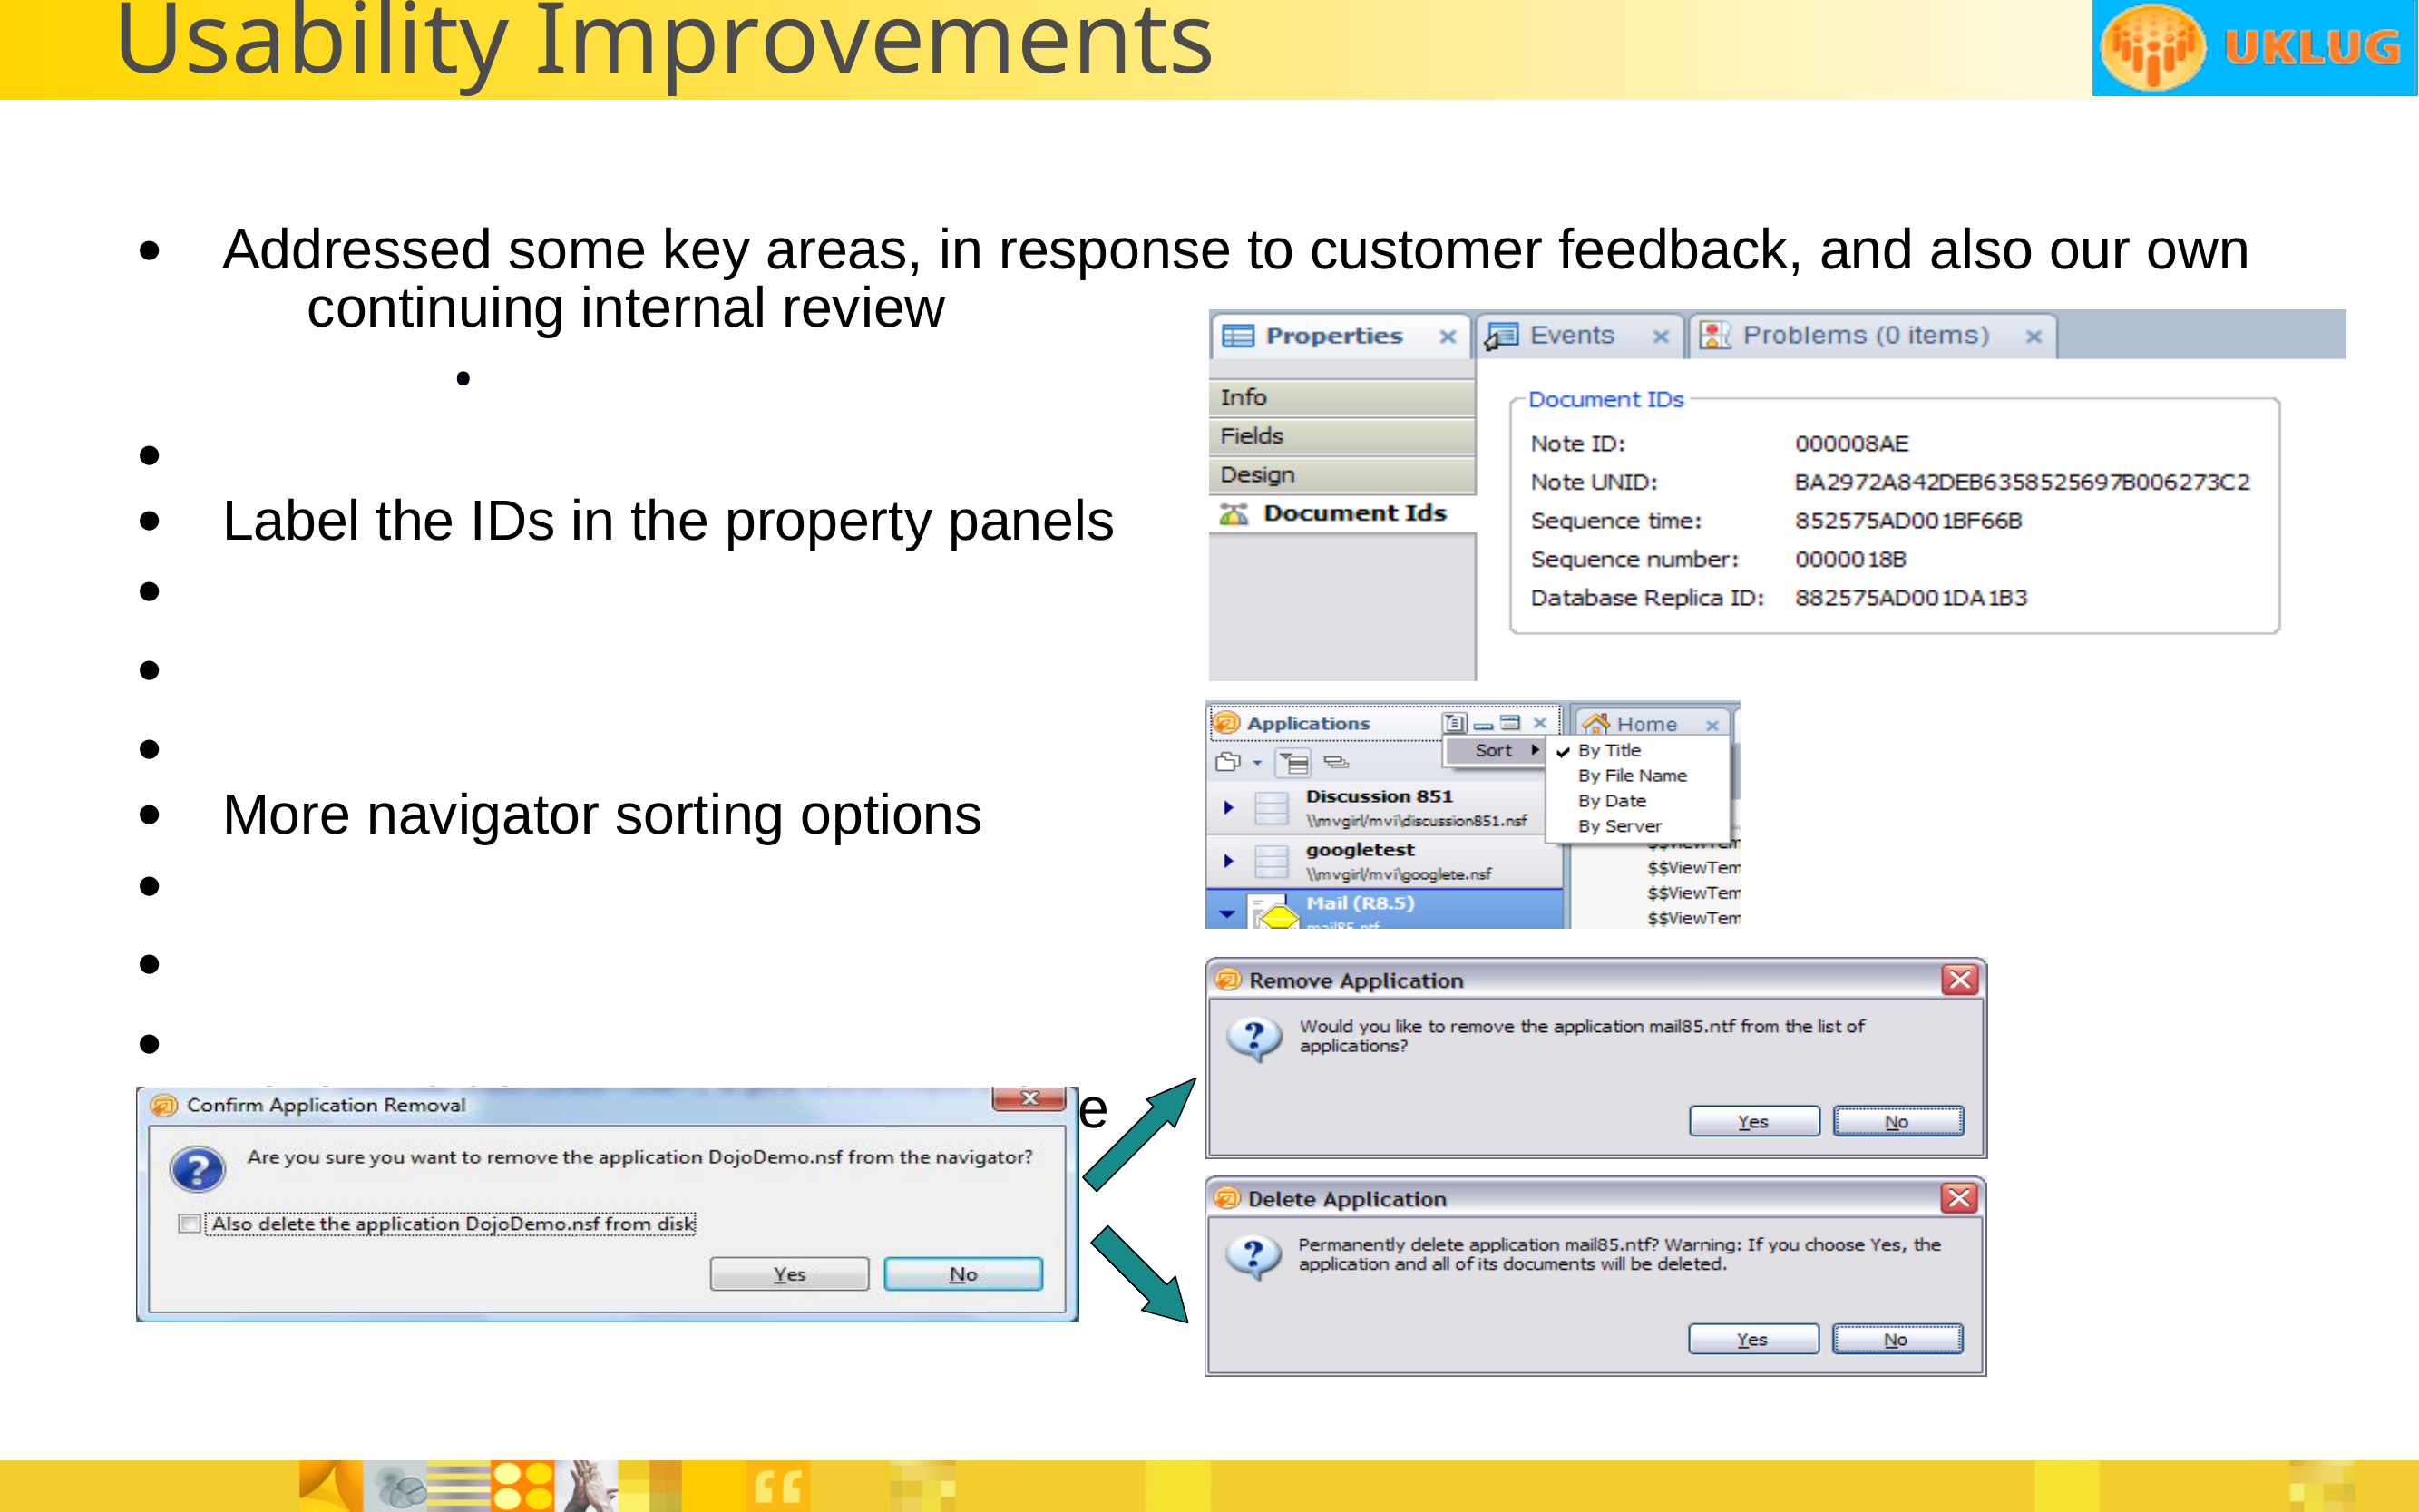

# Usability Improvements
Addressed some key areas, in response to customer feedback, and also our own continuing internal review
Label the IDs in the property panels
More navigator sorting options
Distinguishing Remove from Delete